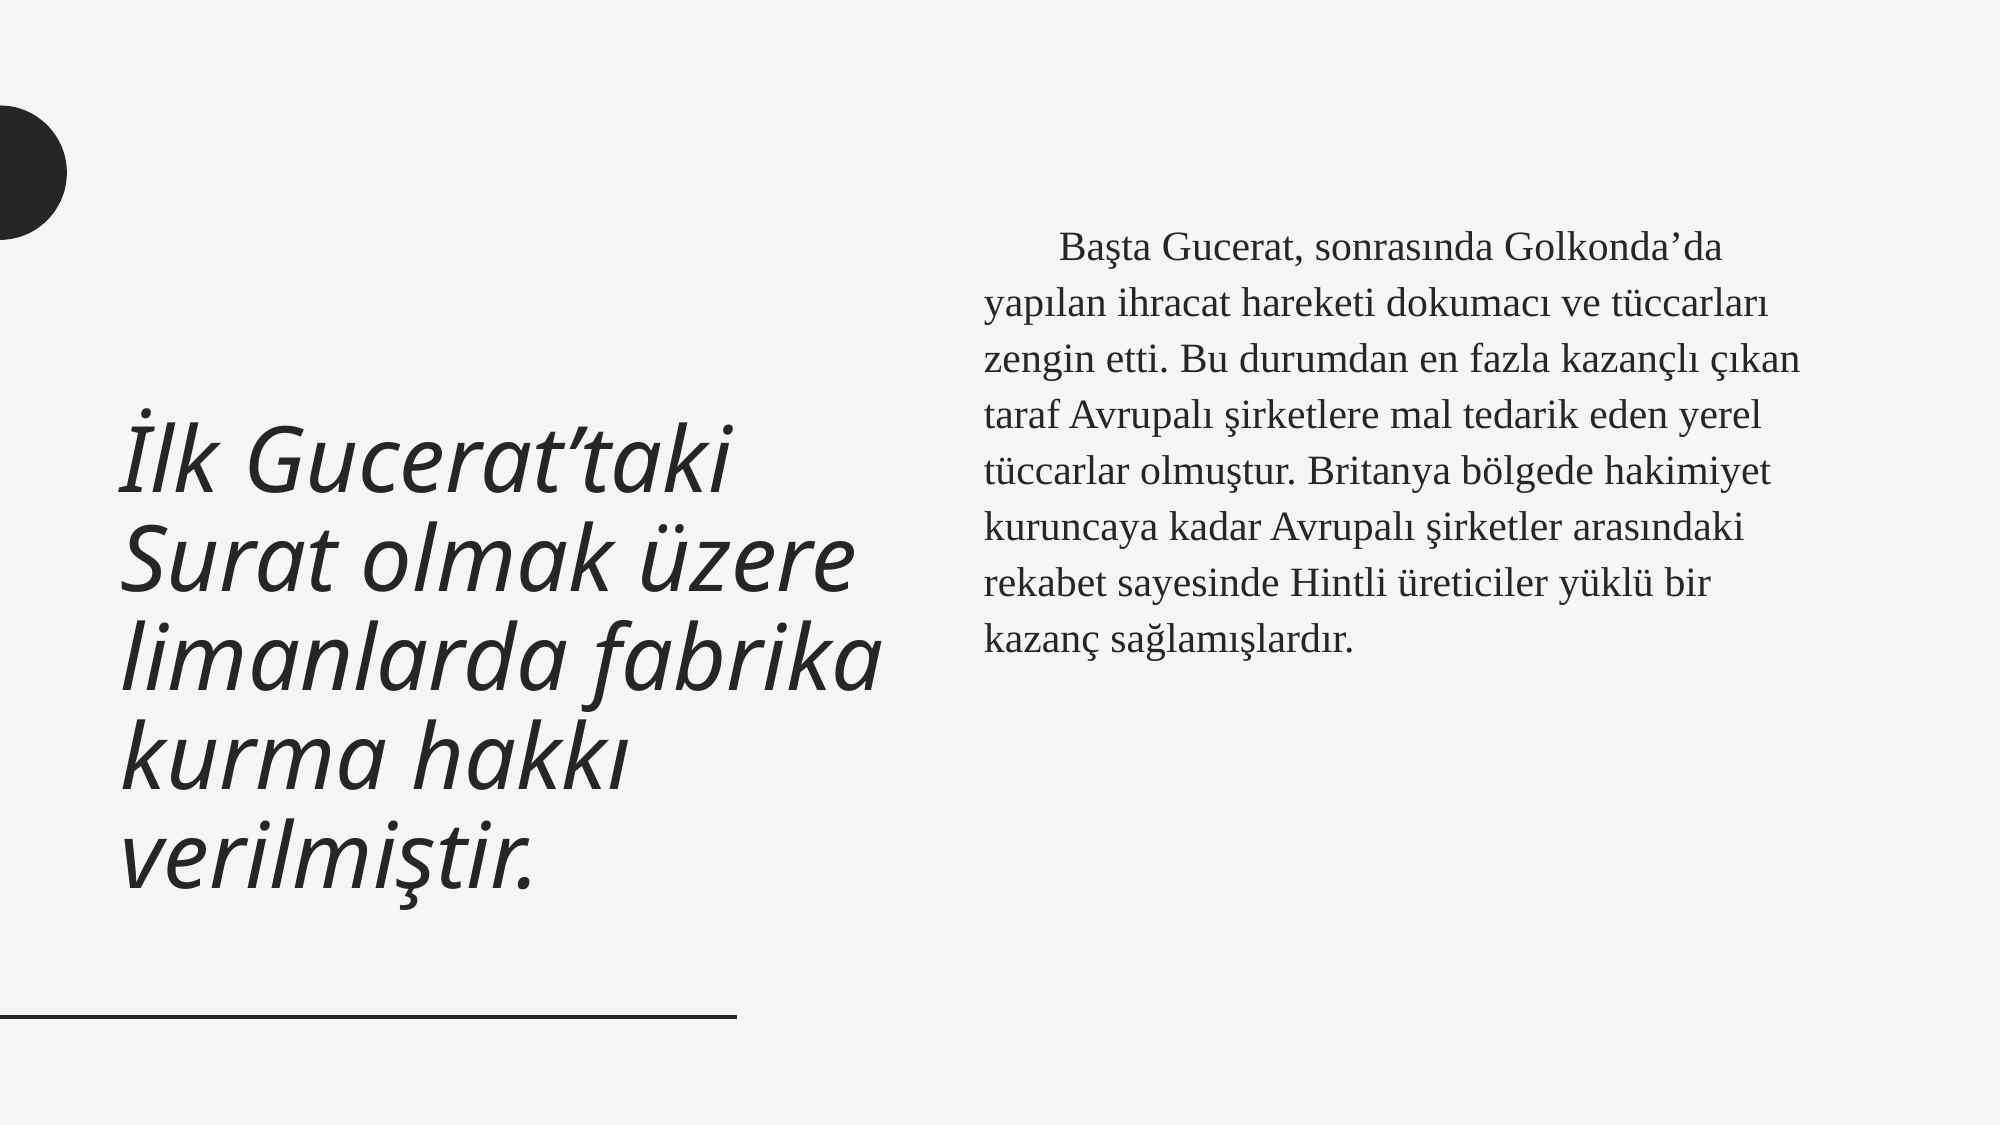

# İlk Gucerat’taki Surat olmak üzere limanlarda fabrika kurma hakkı verilmiştir.
	Başta Gucerat, sonrasında Golkonda’da yapılan ihracat hareketi dokumacı ve tüccarları zengin etti. Bu durumdan en fazla kazançlı çıkan taraf Avrupalı şirketlere mal tedarik eden yerel tüccarlar olmuştur. Britanya bölgede hakimiyet kuruncaya kadar Avrupalı şirketler arasındaki rekabet sayesinde Hintli üreticiler yüklü bir kazanç sağlamışlardır.